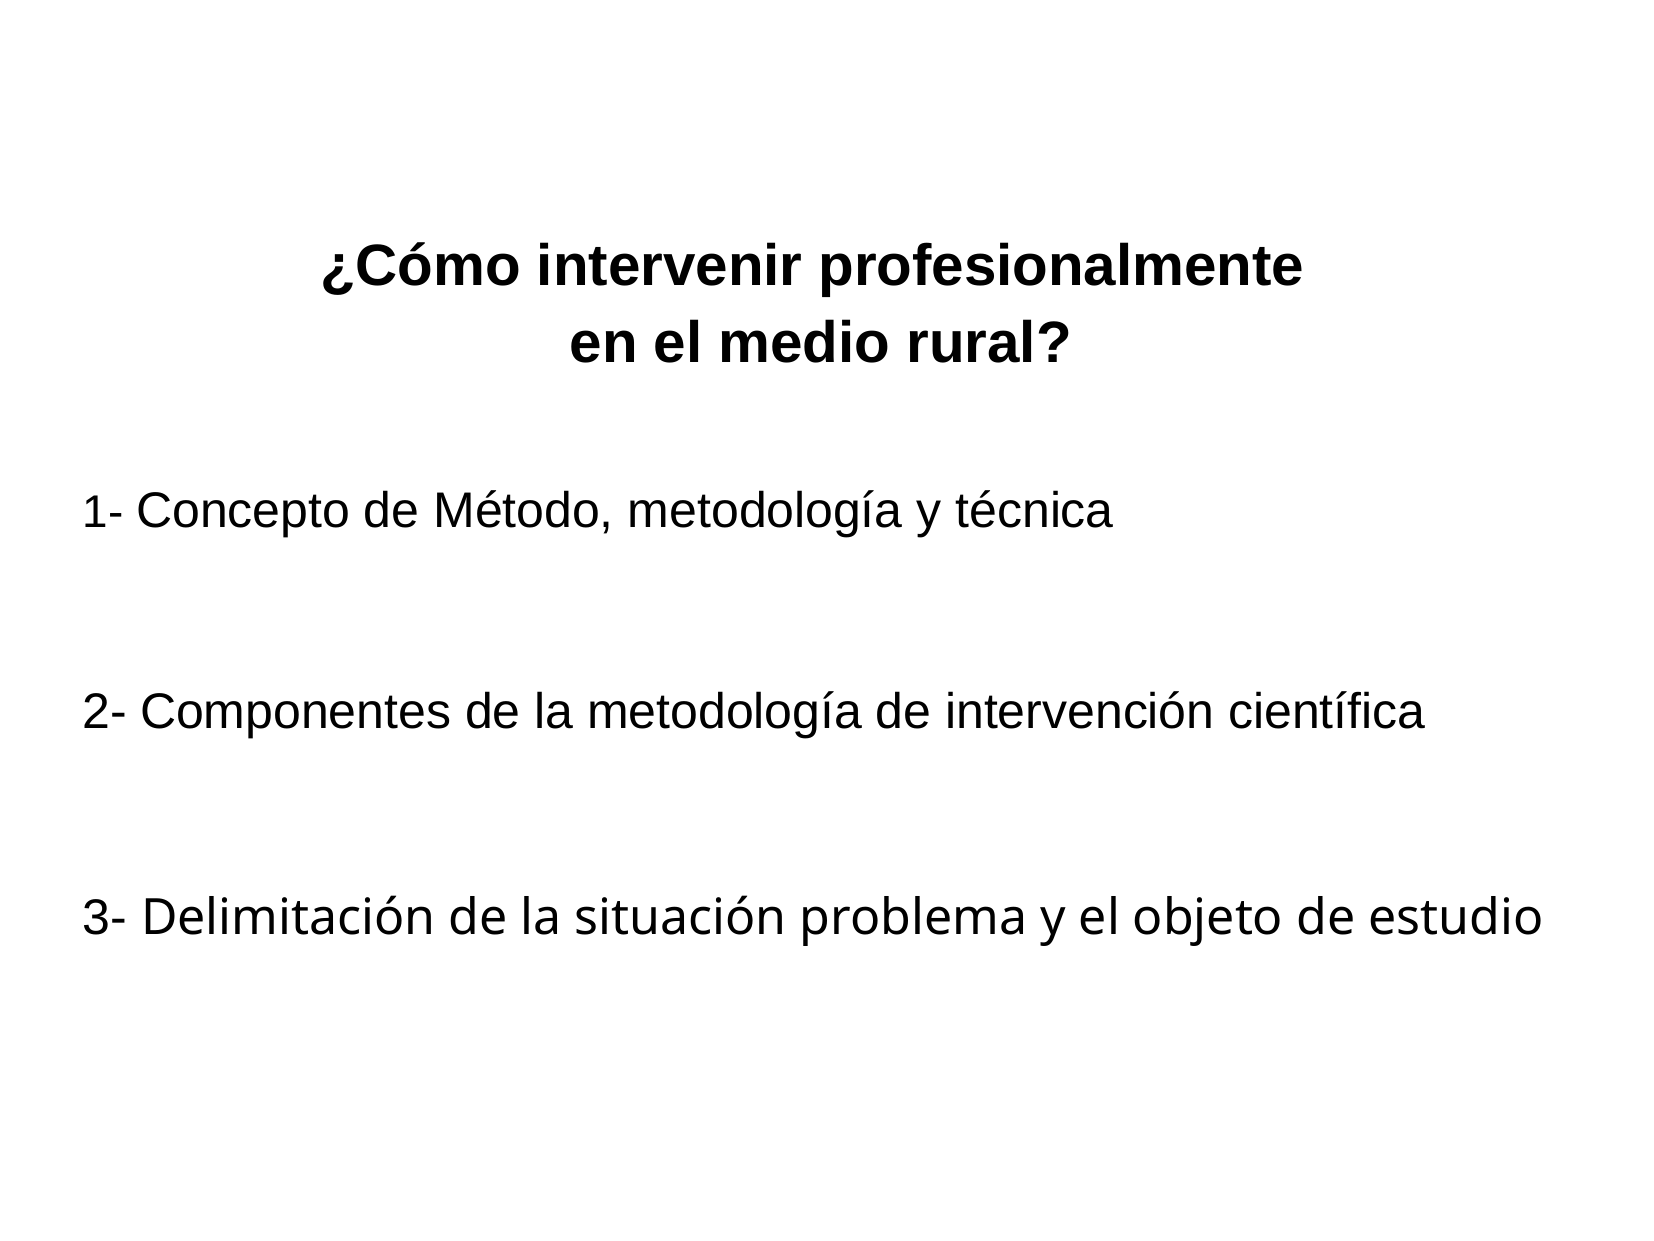

# ¿Cómo intervenir profesionalmente en el medio rural?
1- Concepto de Método, metodología y técnica
2- Componentes de la metodología de intervención científica
3- Delimitación de la situación problema y el objeto de estudio